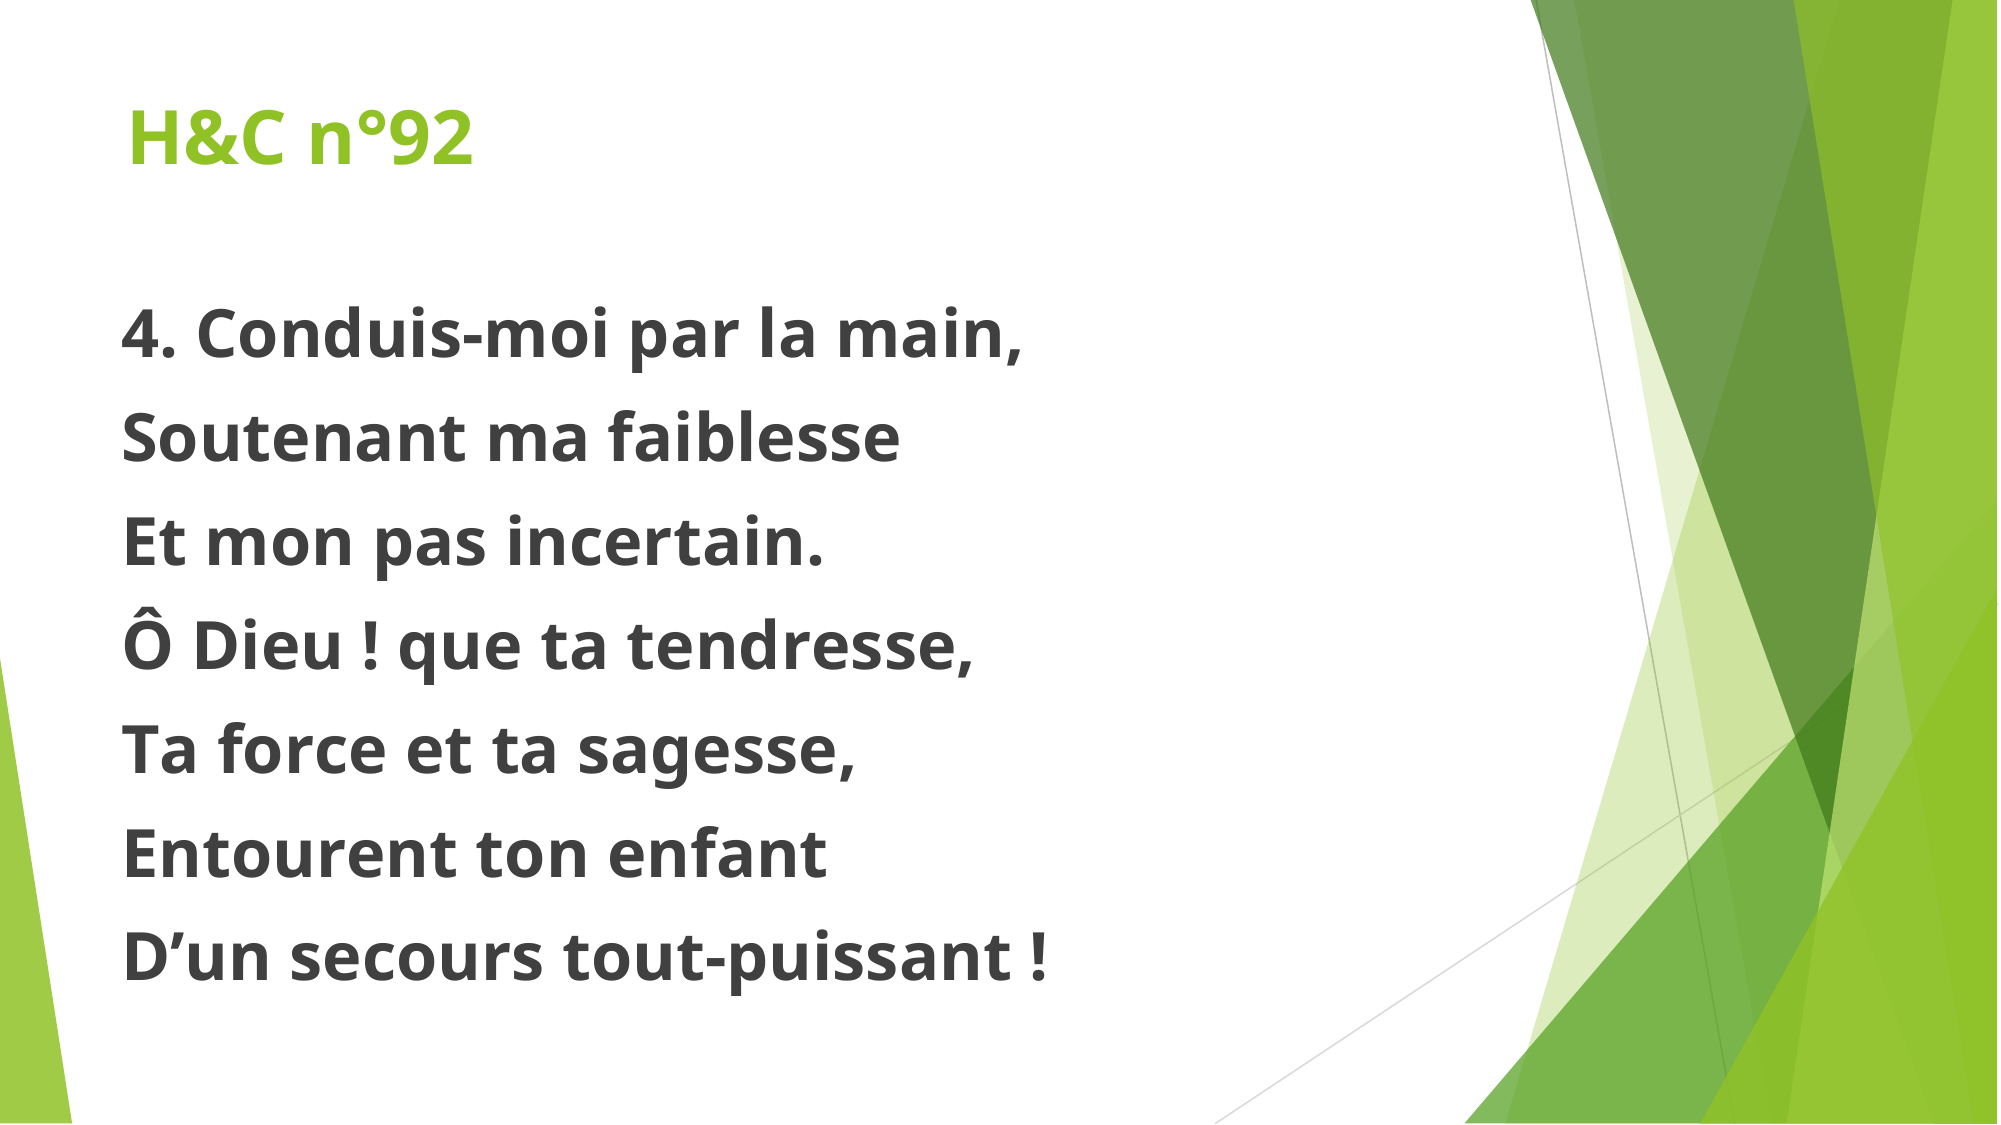

H&C n°92
4. Conduis-moi par la main,
Soutenant ma faiblesse
Et mon pas incertain.
Ô Dieu ! que ta tendresse,
Ta force et ta sagesse,
Entourent ton enfant
D’un secours tout-puissant !